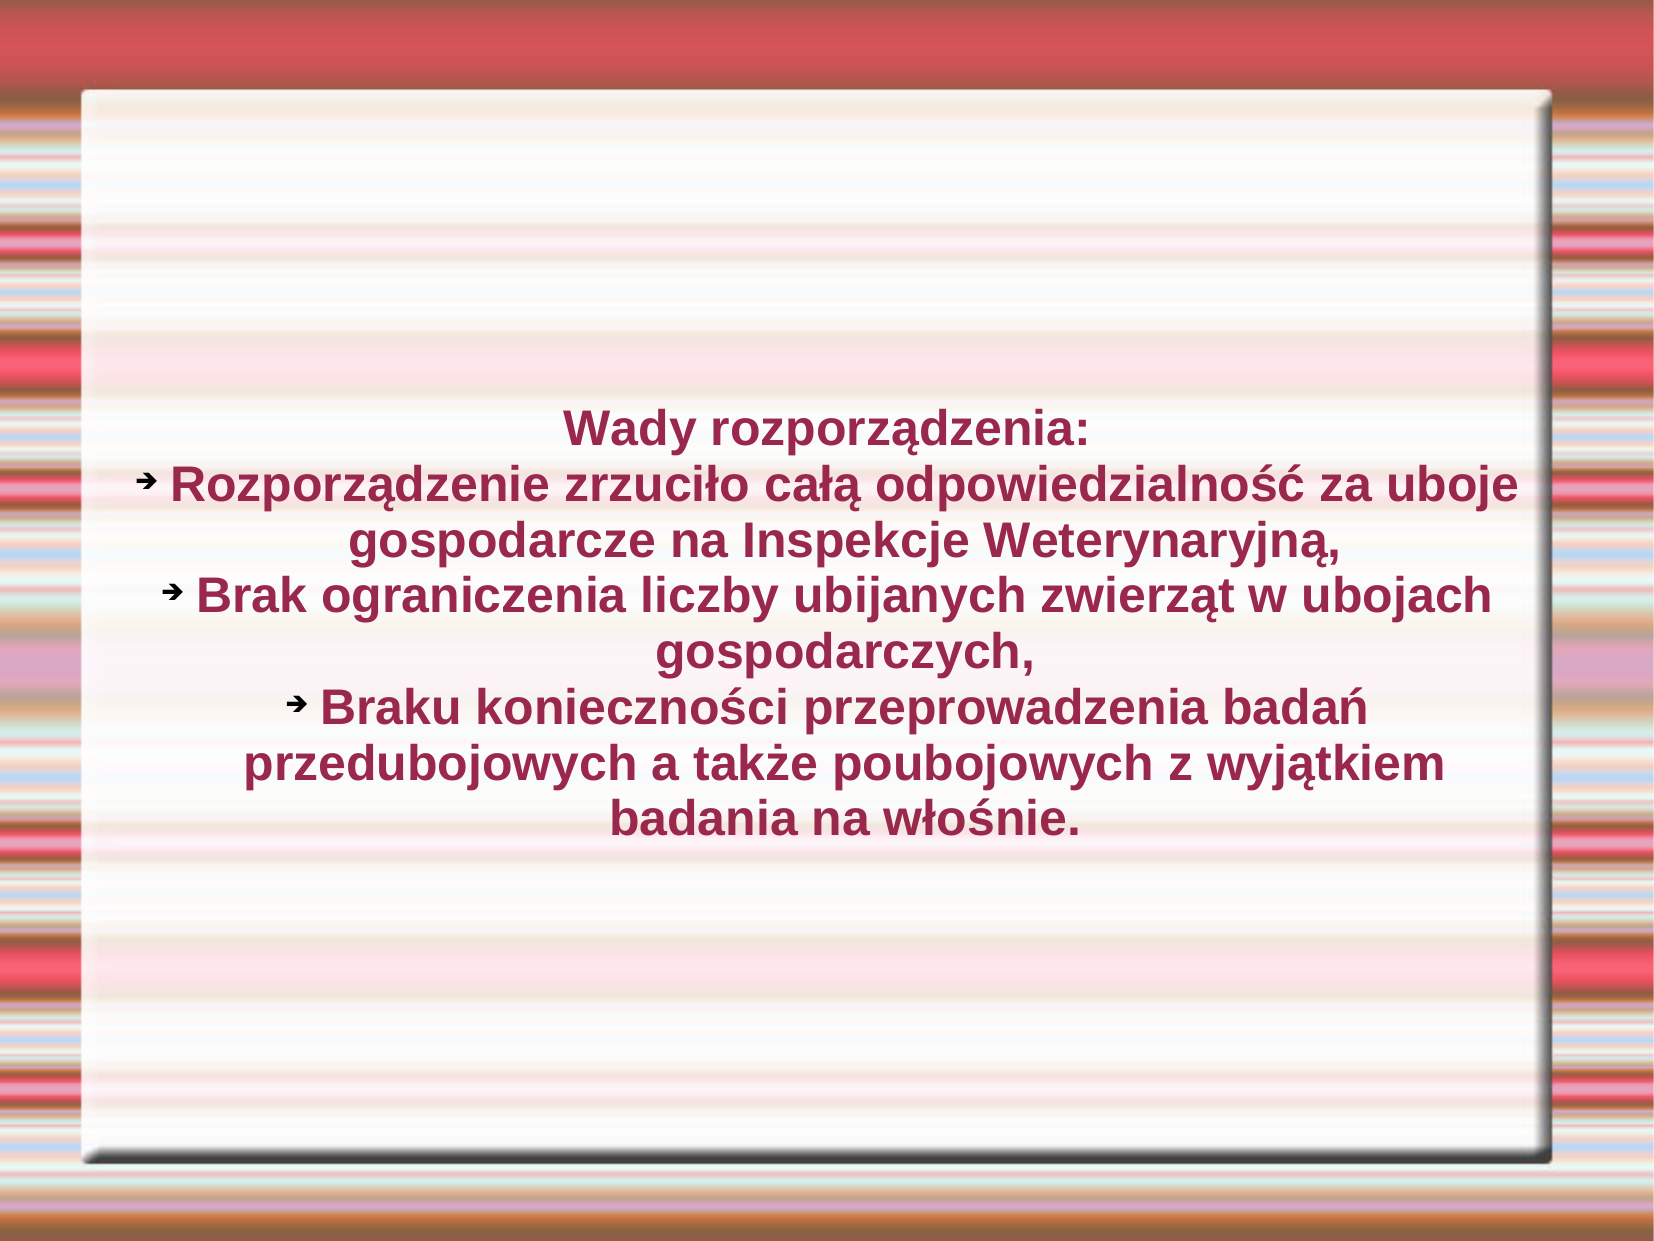

# Wady rozporządzenia:
Rozporządzenie zrzuciło całą odpowiedzialność za uboje gospodarcze na Inspekcje Weterynaryjną,
Brak ograniczenia liczby ubijanych zwierząt w ubojach gospodarczych,
Braku konieczności przeprowadzenia badań przedubojowych a także poubojowych z wyjątkiem badania na włośnie.